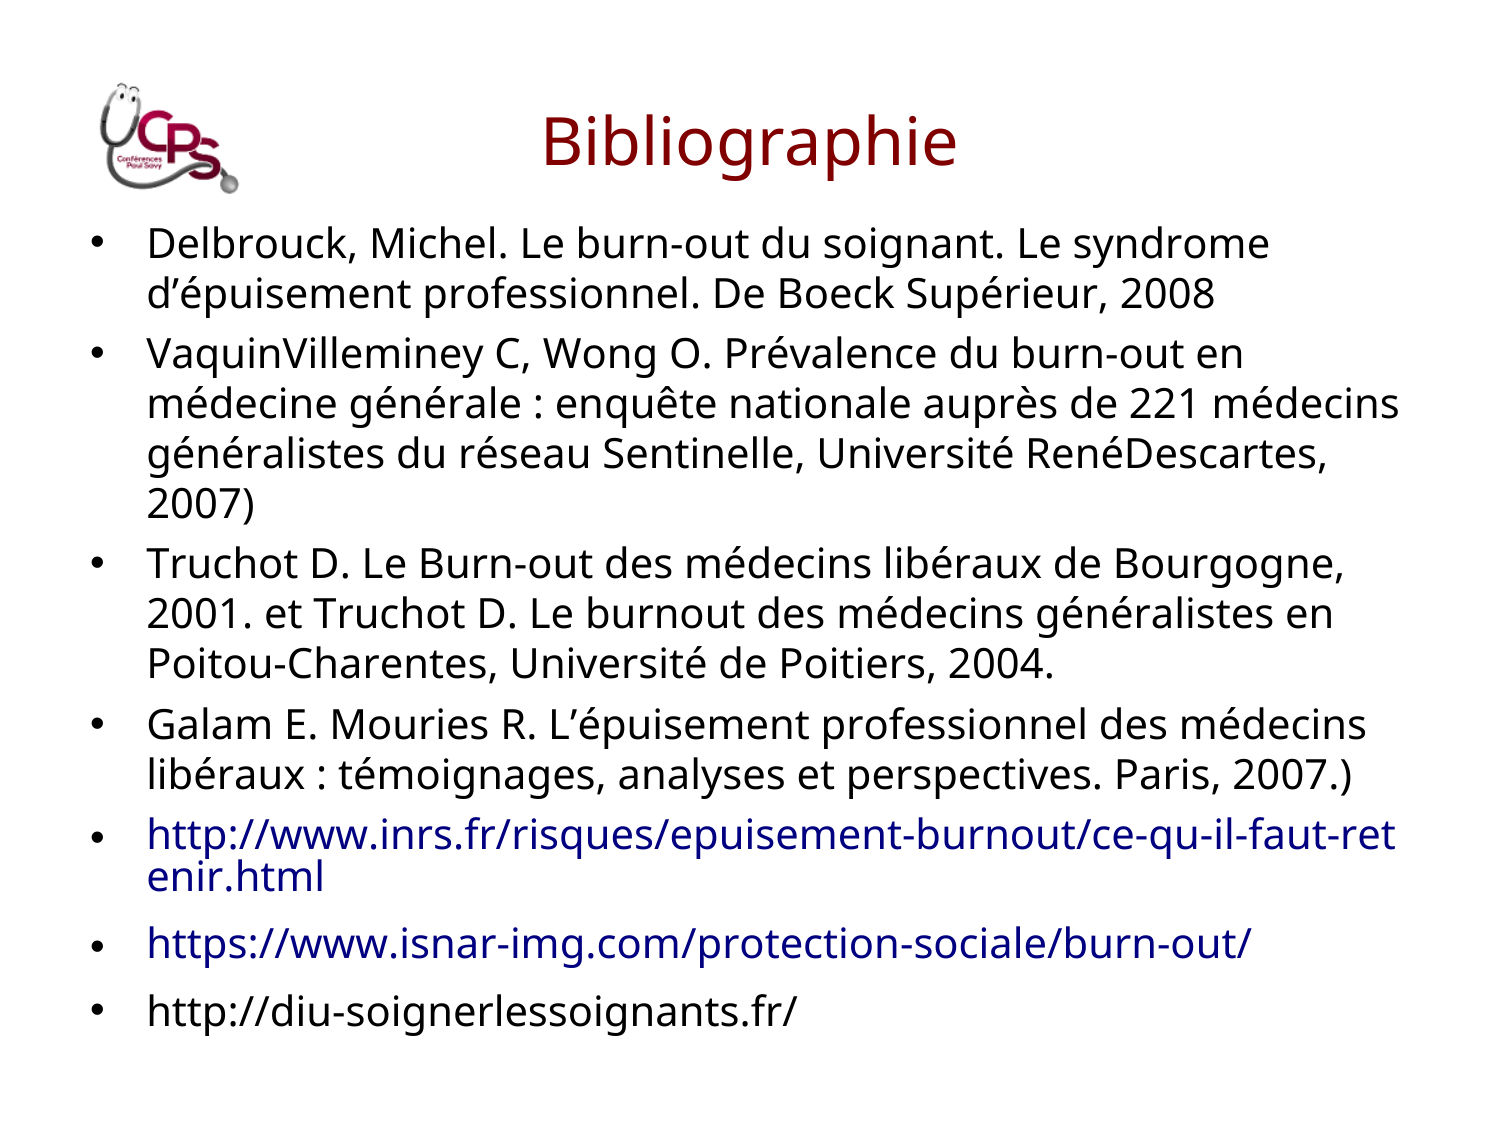

# Bibliographie
Delbrouck, Michel. Le burn-out du soignant. Le syndrome d’épuisement professionnel. De Boeck Supérieur, 2008
VaquinVilleminey C, Wong O. Prévalence du burn-out en médecine générale : enquête nationale auprès de 221 médecins généralistes du réseau Sentinelle, Université RenéDescartes, 2007)
Truchot D. Le Burn-out des médecins libéraux de Bourgogne, 2001. et Truchot D. Le burnout des médecins généralistes en Poitou-Charentes, Université de Poitiers, 2004.
Galam E. Mouries R. L’épuisement professionnel des médecins libéraux : témoignages, analyses et perspectives. Paris, 2007.)
http://www.inrs.fr/risques/epuisement-burnout/ce-qu-il-faut-retenir.html
https://www.isnar-img.com/protection-sociale/burn-out/
http://diu-soignerlessoignants.fr/